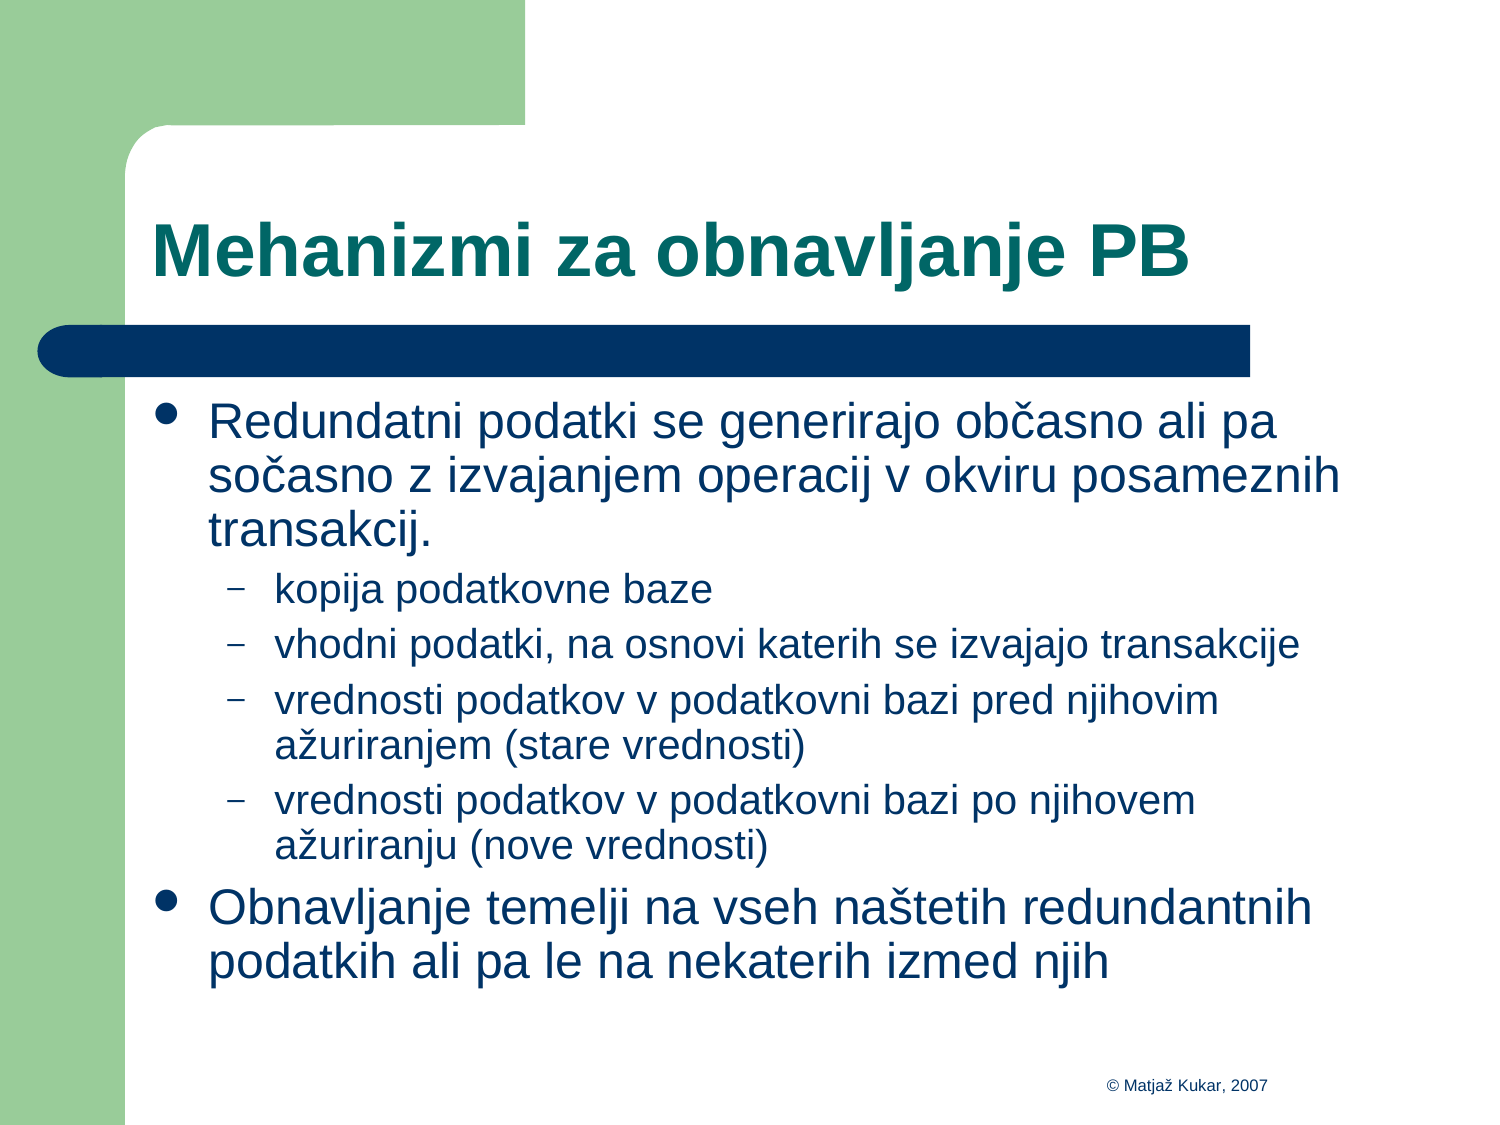

# Mehanizmi za obnavljanje PB
Redundatni podatki se generirajo občasno ali pa sočasno z izvajanjem operacij v okviru posameznih transakcij.
kopija podatkovne baze
vhodni podatki, na osnovi katerih se izvajajo transakcije
vrednosti podatkov v podatkovni bazi pred njihovim ažuriranjem (stare vrednosti)
vrednosti podatkov v podatkovni bazi po njihovem ažuriranju (nove vrednosti)
Obnavljanje temelji na vseh naštetih redundantnih podatkih ali pa le na nekaterih izmed njih
© Matjaž Kukar, 2007